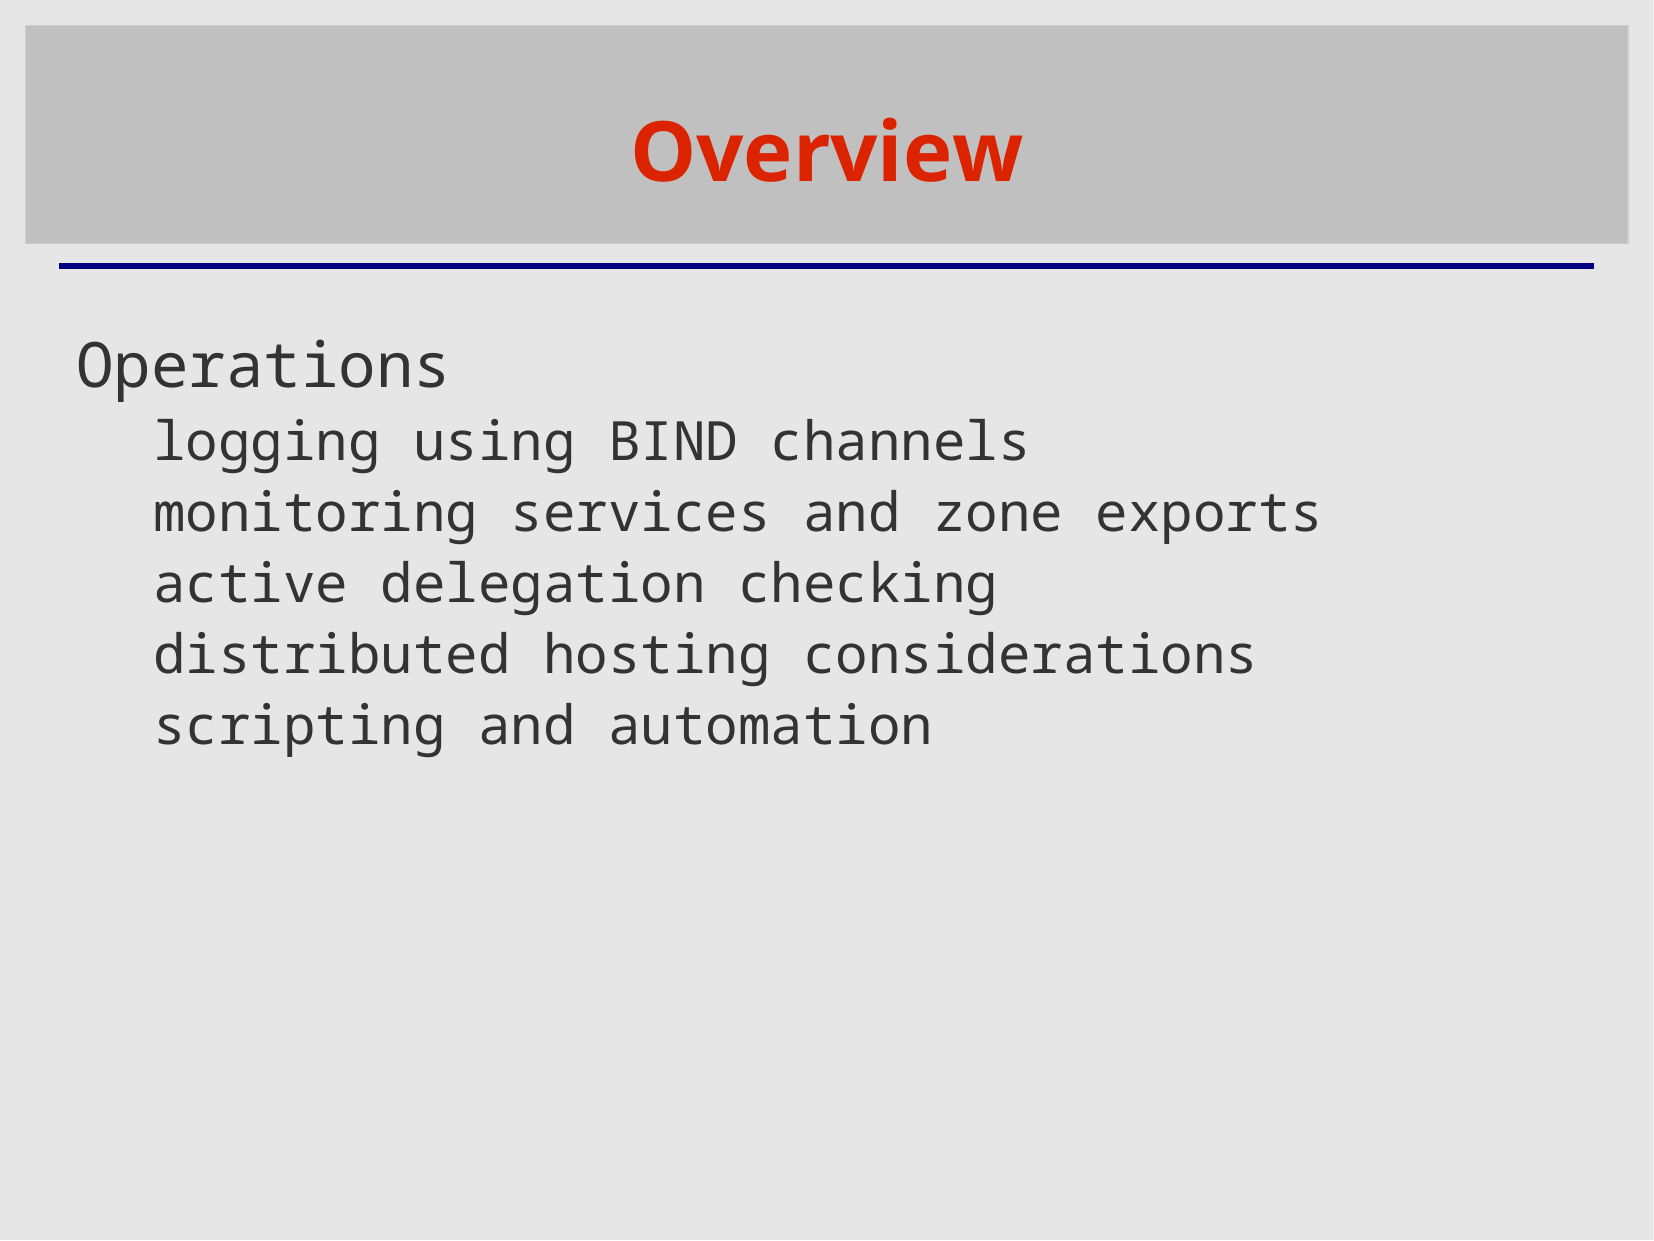

# Overview
Operations
logging using BIND channels
monitoring services and zone exports
active delegation checking
distributed hosting considerations
scripting and automation